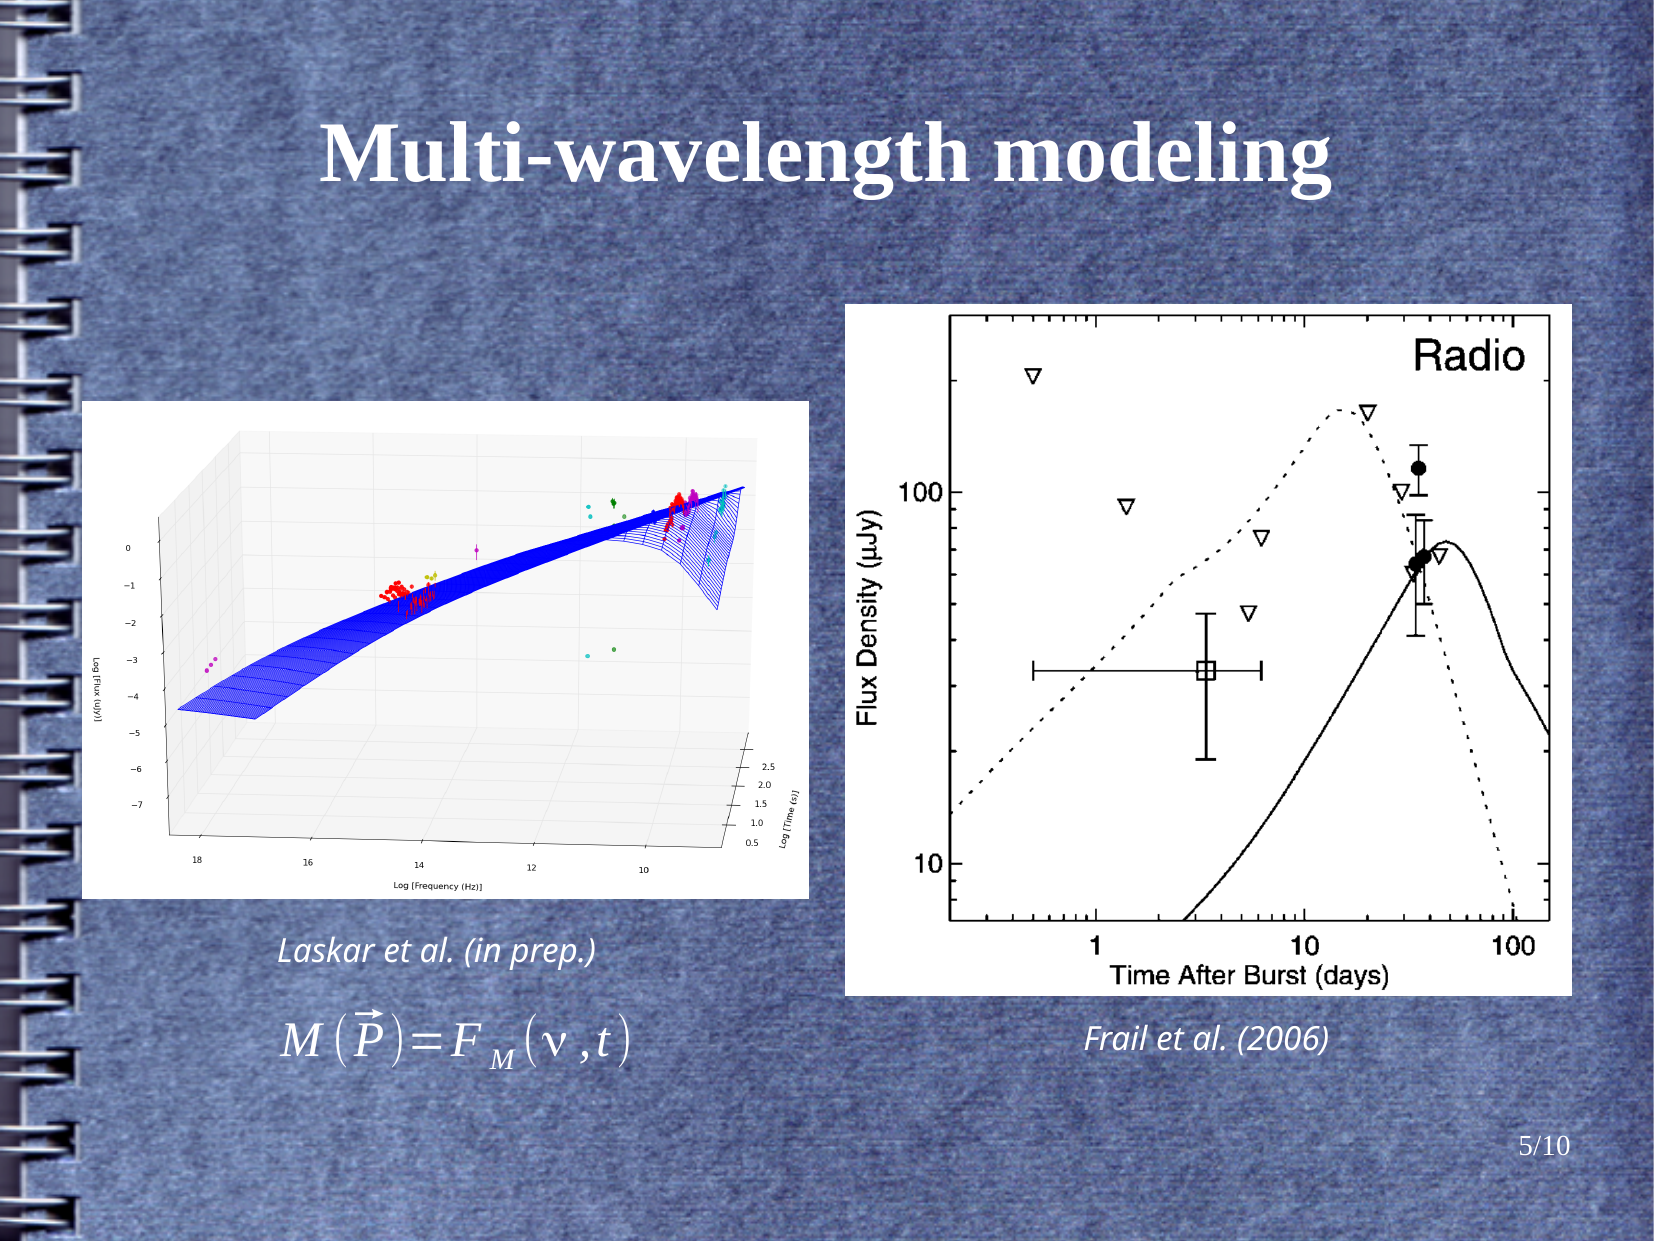

# Multi-wavelength modeling
Laskar et al. (in prep.)
Frail et al. (2006)
5